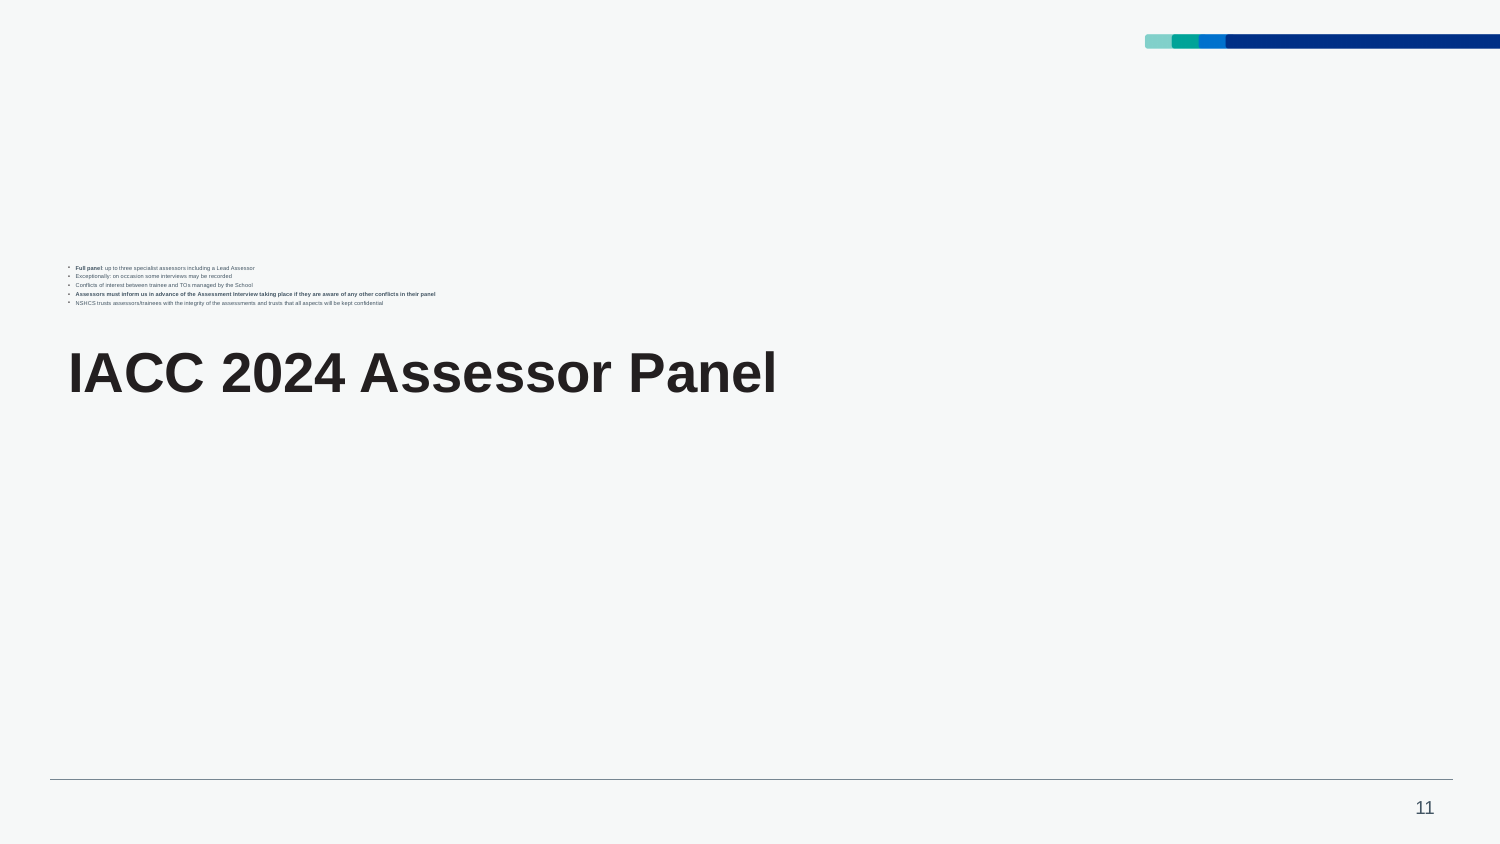

# Full panel: up to three specialist assessors including a Lead Assessor
Exceptionally: on occasion some interviews may be recorded
Conflicts of interest between trainee and TOs managed by the School
Assessors must inform us in advance of the Assessment Interview taking place if they are aware of any other conflicts in their panel
NSHCS trusts assessors/trainees with the integrity of the assessments and trusts that all aspects will be kept confidential
IACC 2024 Assessor Panel